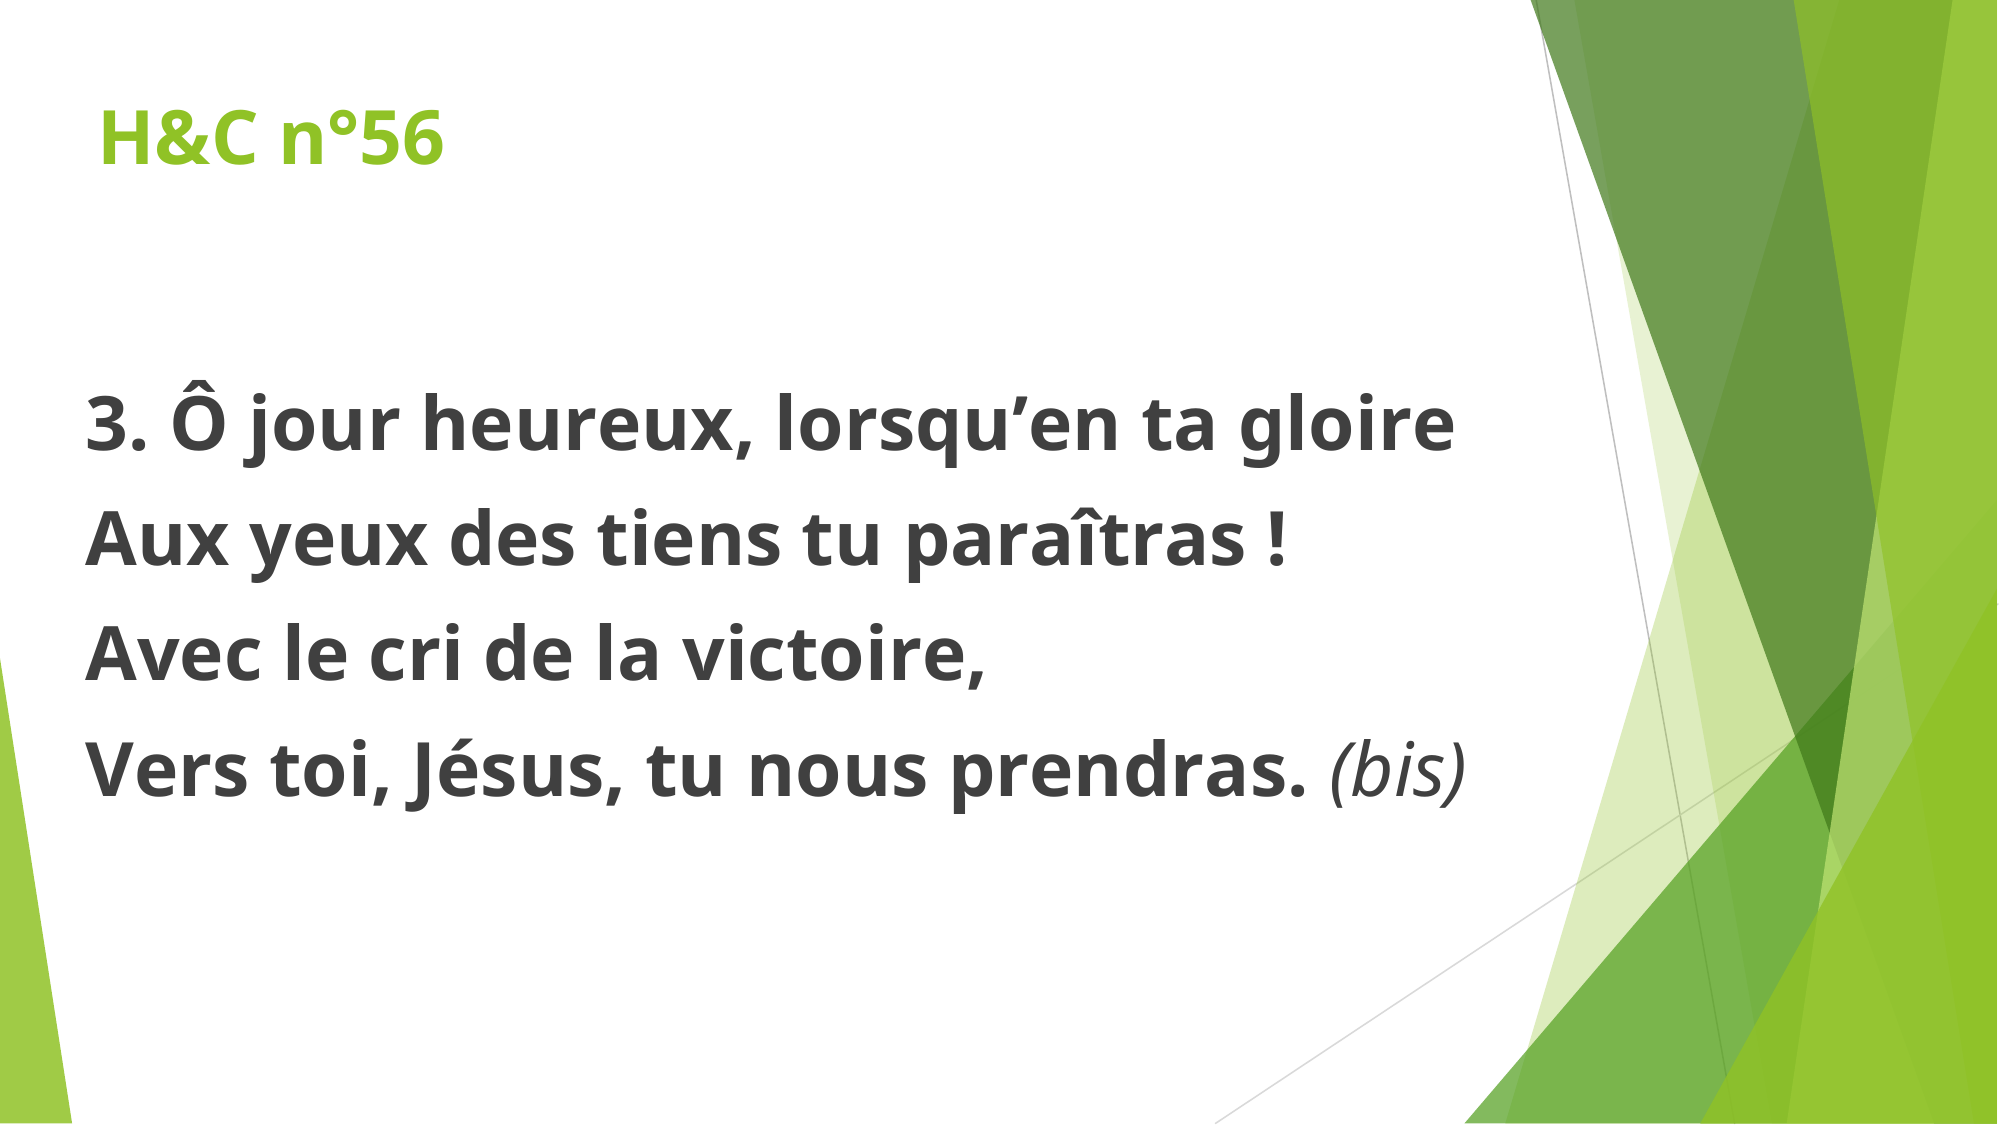

H&C n°56
3. Ô jour heureux, lorsqu’en ta gloire
Aux yeux des tiens tu paraîtras !
Avec le cri de la victoire,
Vers toi, Jésus, tu nous prendras. (bis)